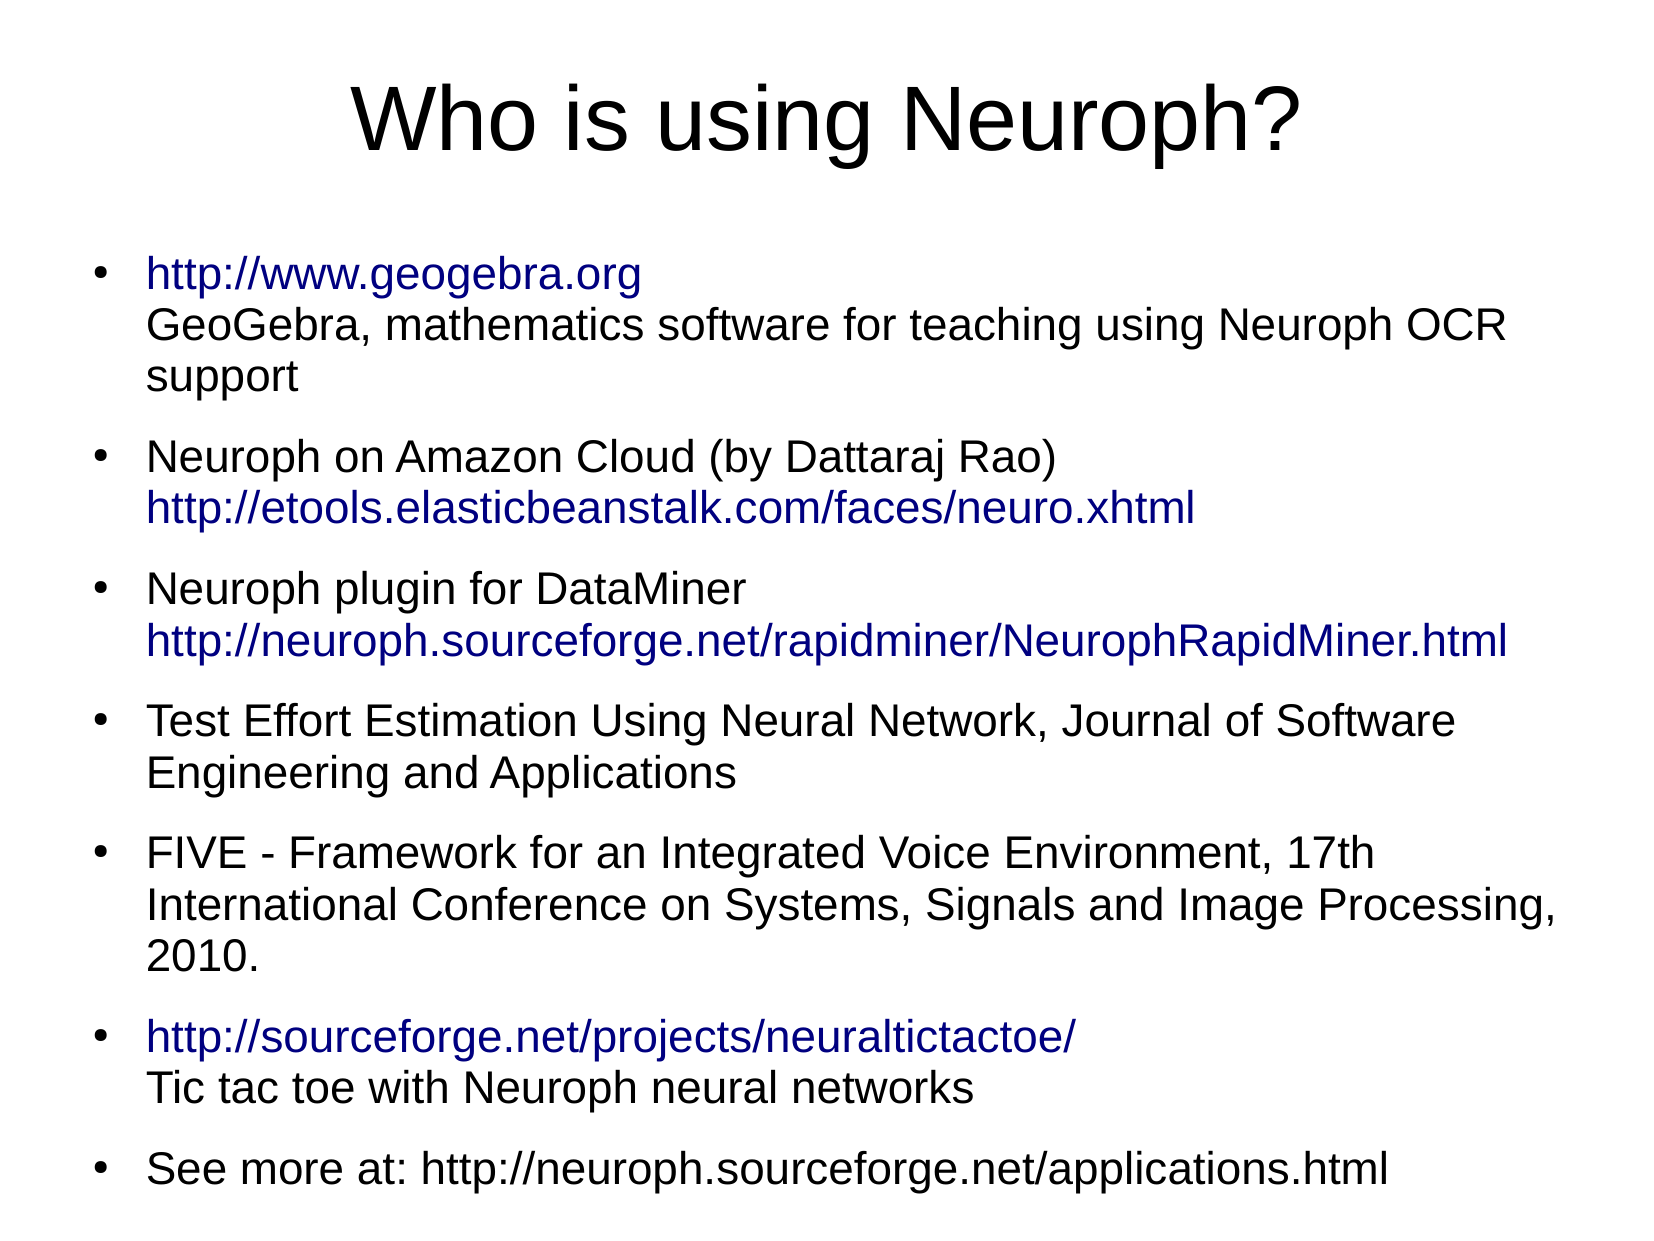

# Who is using Neuroph?
http://www.geogebra.org
GeoGebra, mathematics software for teaching using Neuroph OCR support
Neuroph on Amazon Cloud (by Dattaraj Rao) http://etools.elasticbeanstalk.com/faces/neuro.xhtml
Neuroph plugin for DataMiner
http://neuroph.sourceforge.net/rapidminer/NeurophRapidMiner.html
Test Effort Estimation Using Neural Network, Journal of Software Engineering and Applications
FIVE - Framework for an Integrated Voice Environment, 17th International Conference on Systems, Signals and Image Processing, 2010.
http://sourceforge.net/projects/neuraltictactoe/
Tic tac toe with Neuroph neural networks
See more at: http://neuroph.sourceforge.net/applications.html